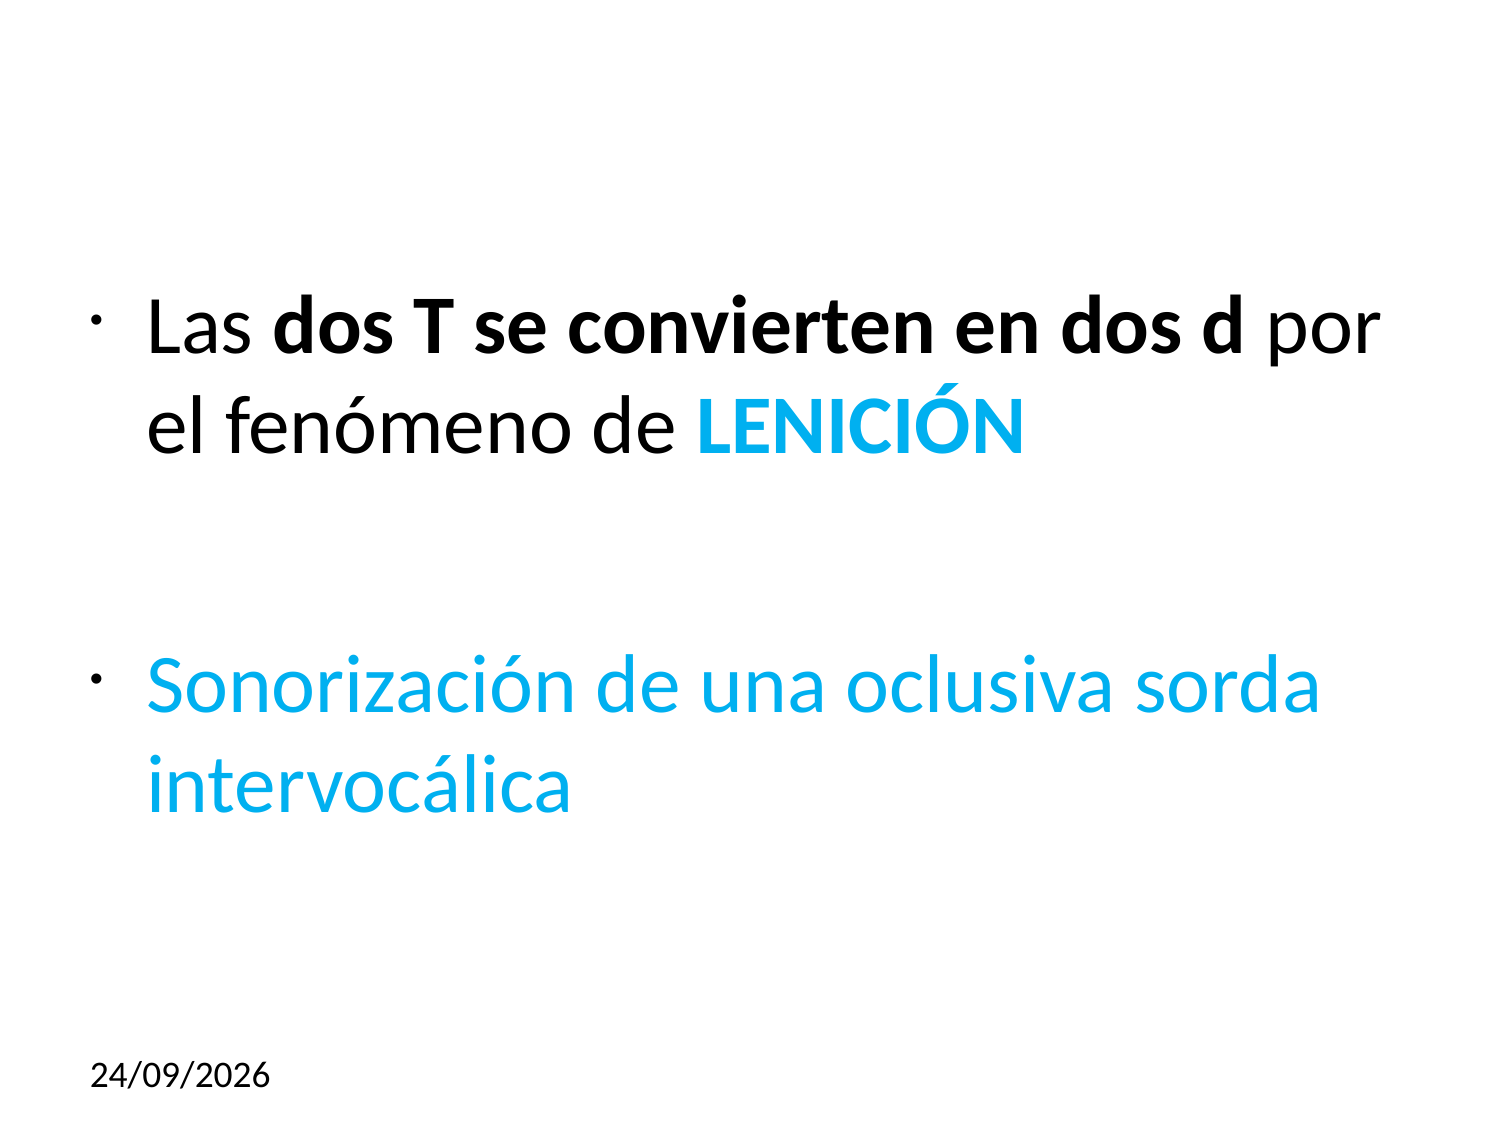

#
Las dos T se convierten en dos d por el fenómeno de LENICIÓN
Sonorización de una oclusiva sorda intervocálica
14 de avril de 2011